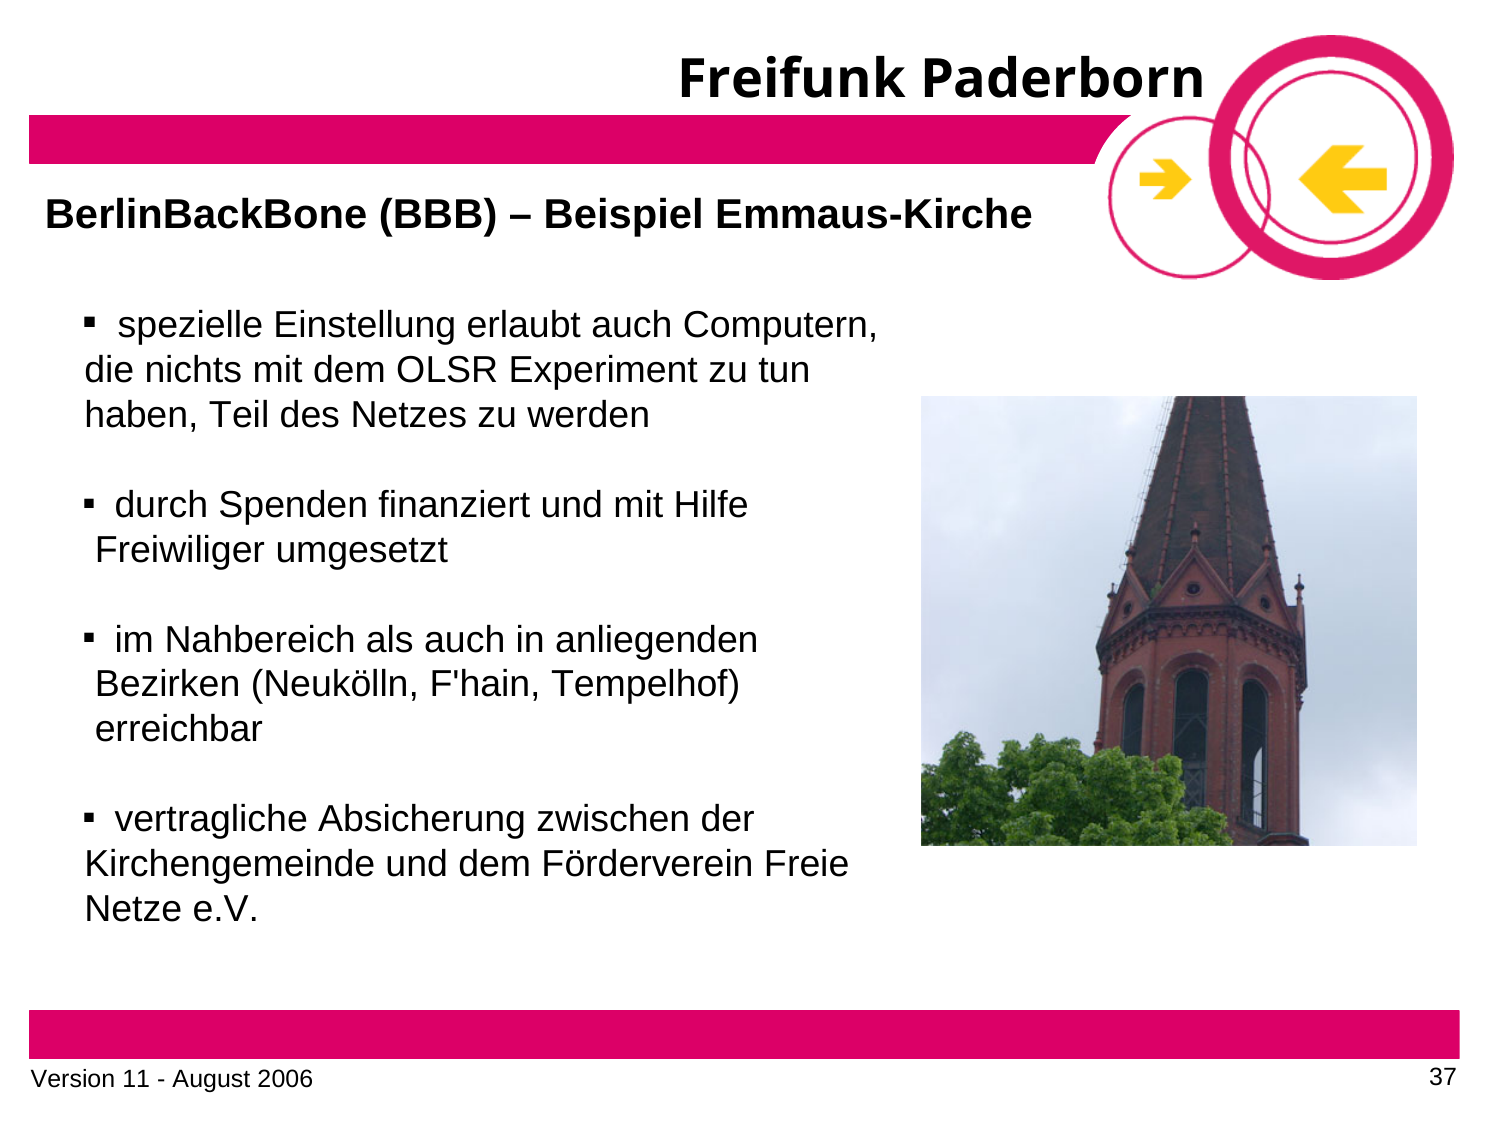

BerlinBackBone (BBB) – Beispiel Emmaus-Kirche
 spezielle Einstellung erlaubt auch Computern, die nichts mit dem OLSR Experiment zu tun haben, Teil des Netzes zu werden
 durch Spenden finanziert und mit Hilfe
 Freiwiliger umgesetzt
 im Nahbereich als auch in anliegenden
 Bezirken (Neukölln, F'hain, Tempelhof)
 erreichbar
 vertragliche Absicherung zwischen der Kirchengemeinde und dem Förderverein Freie Netze e.V.
37
Version 11 - August 2006